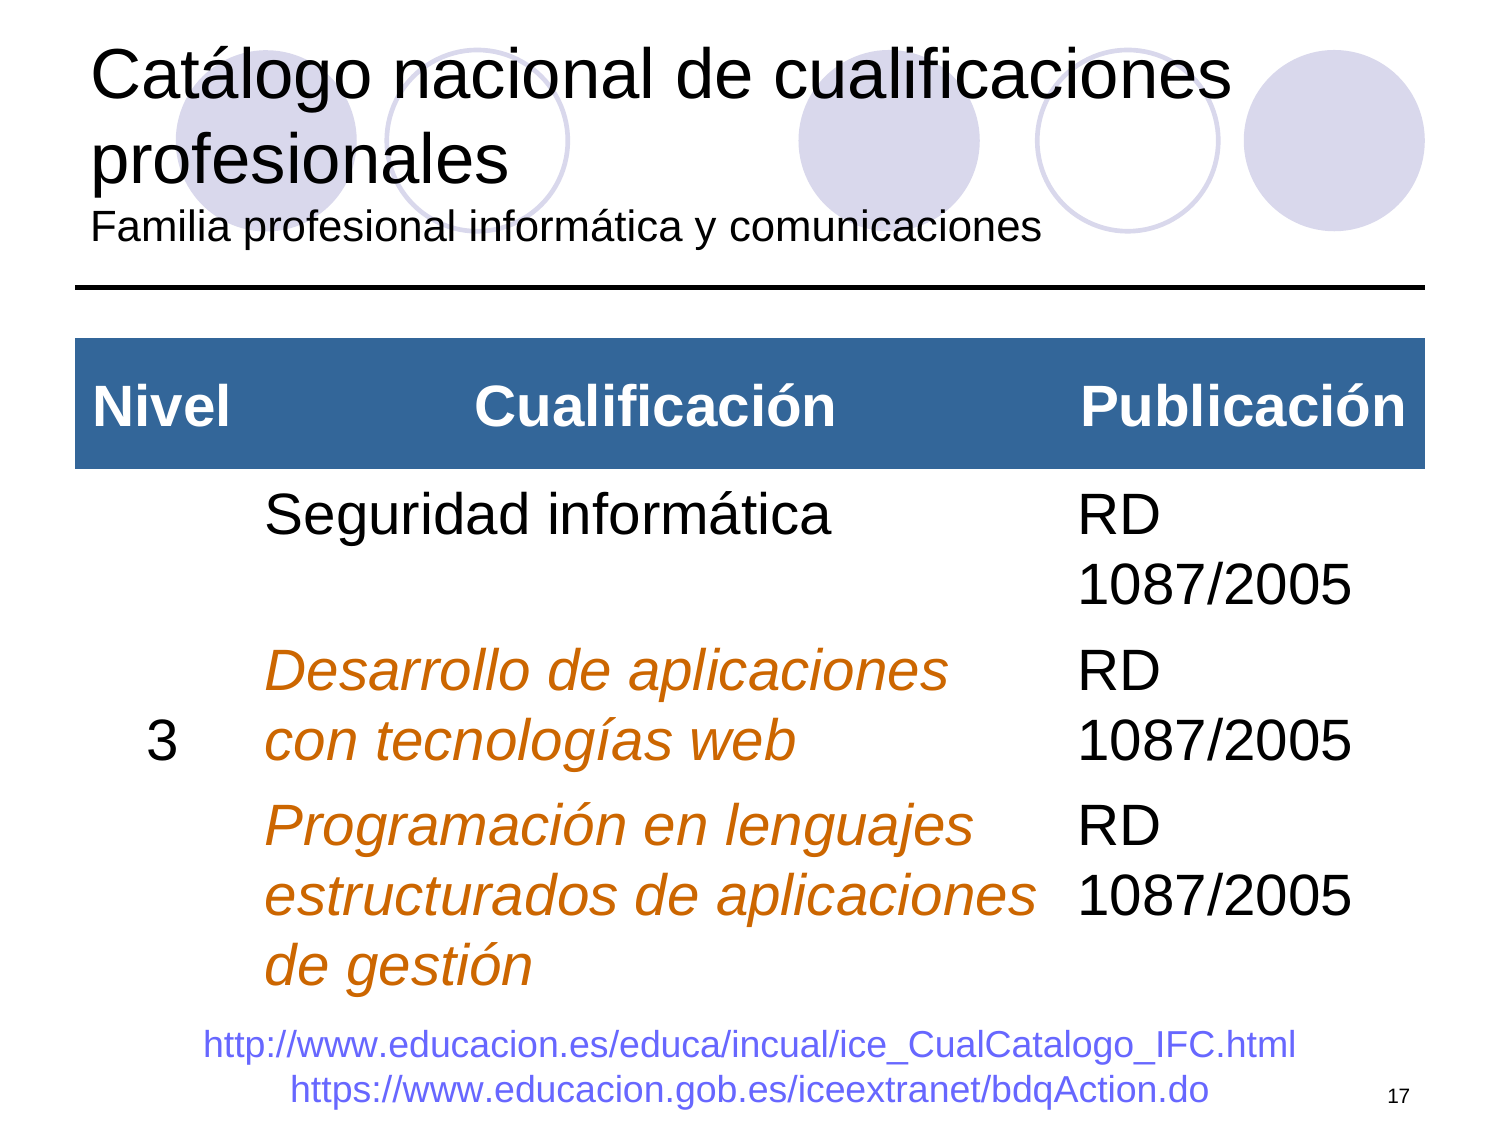

# Catálogo nacional de cualificaciones profesionales Familia profesional informática y comunicaciones
| Nivel | Cualificación | Publicación |
| --- | --- | --- |
| 3 | Seguridad informática | RD 1087/2005 |
| | Desarrollo de aplicaciones con tecnologías web | RD 1087/2005 |
| | Programación en lenguajes estructurados de aplicaciones de gestión | RD 1087/2005 |
http://www.educacion.es/educa/incual/ice_CualCatalogo_IFC.html
https://www.educacion.gob.es/iceextranet/bdqAction.do